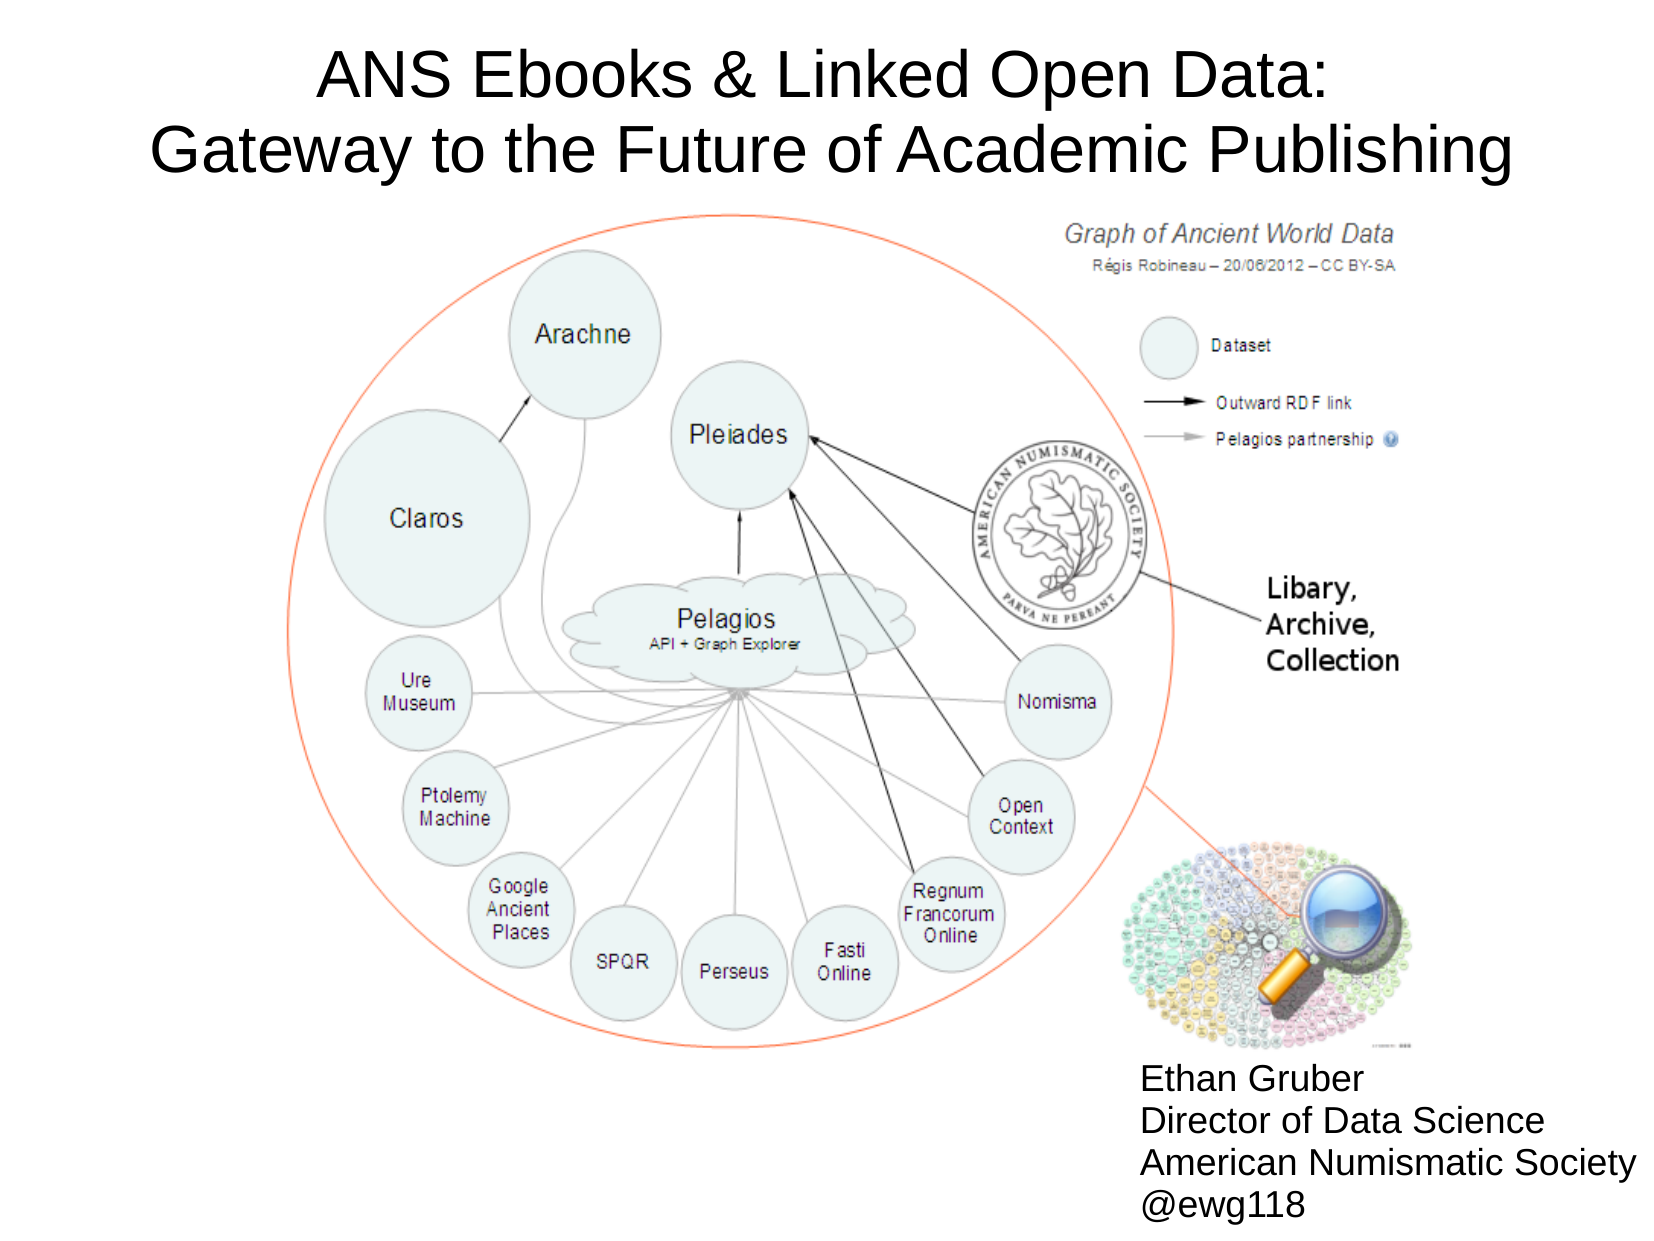

ANS Ebooks & Linked Open Data:
Gateway to the Future of Academic Publishing
Ethan Gruber
Director of Data Science
American Numismatic Society
@ewg118